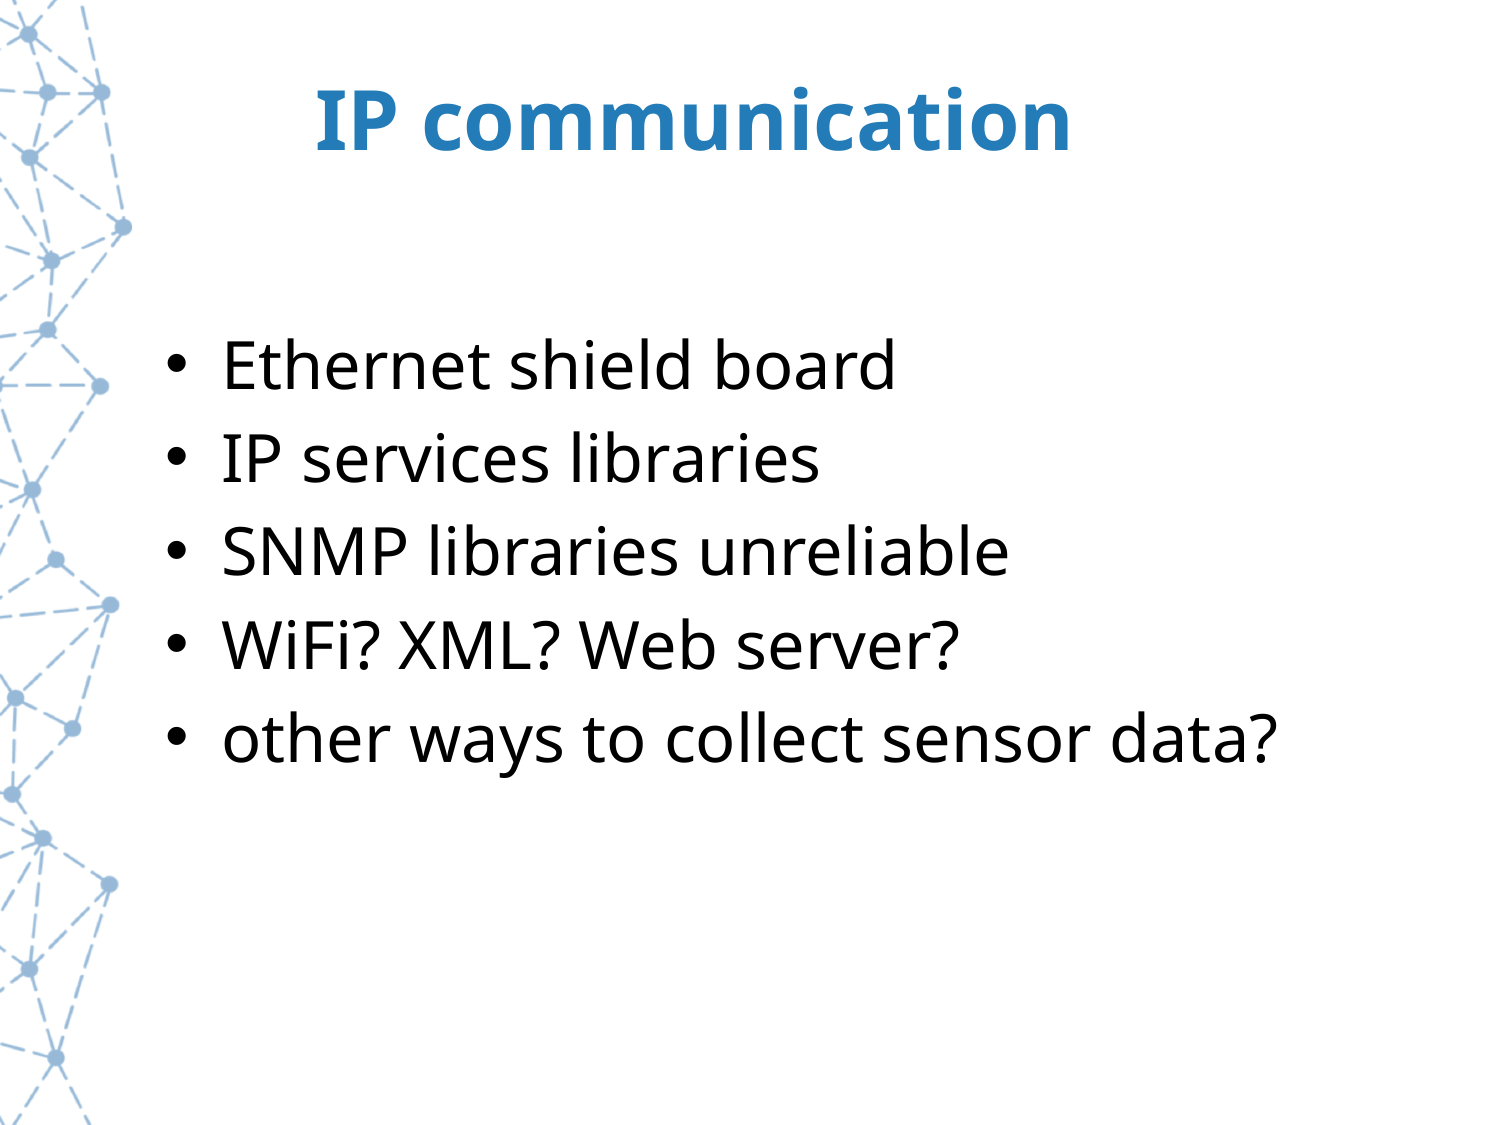

# IP communication
Ethernet shield board
IP services libraries
SNMP libraries unreliable
WiFi? XML? Web server?
other ways to collect sensor data?